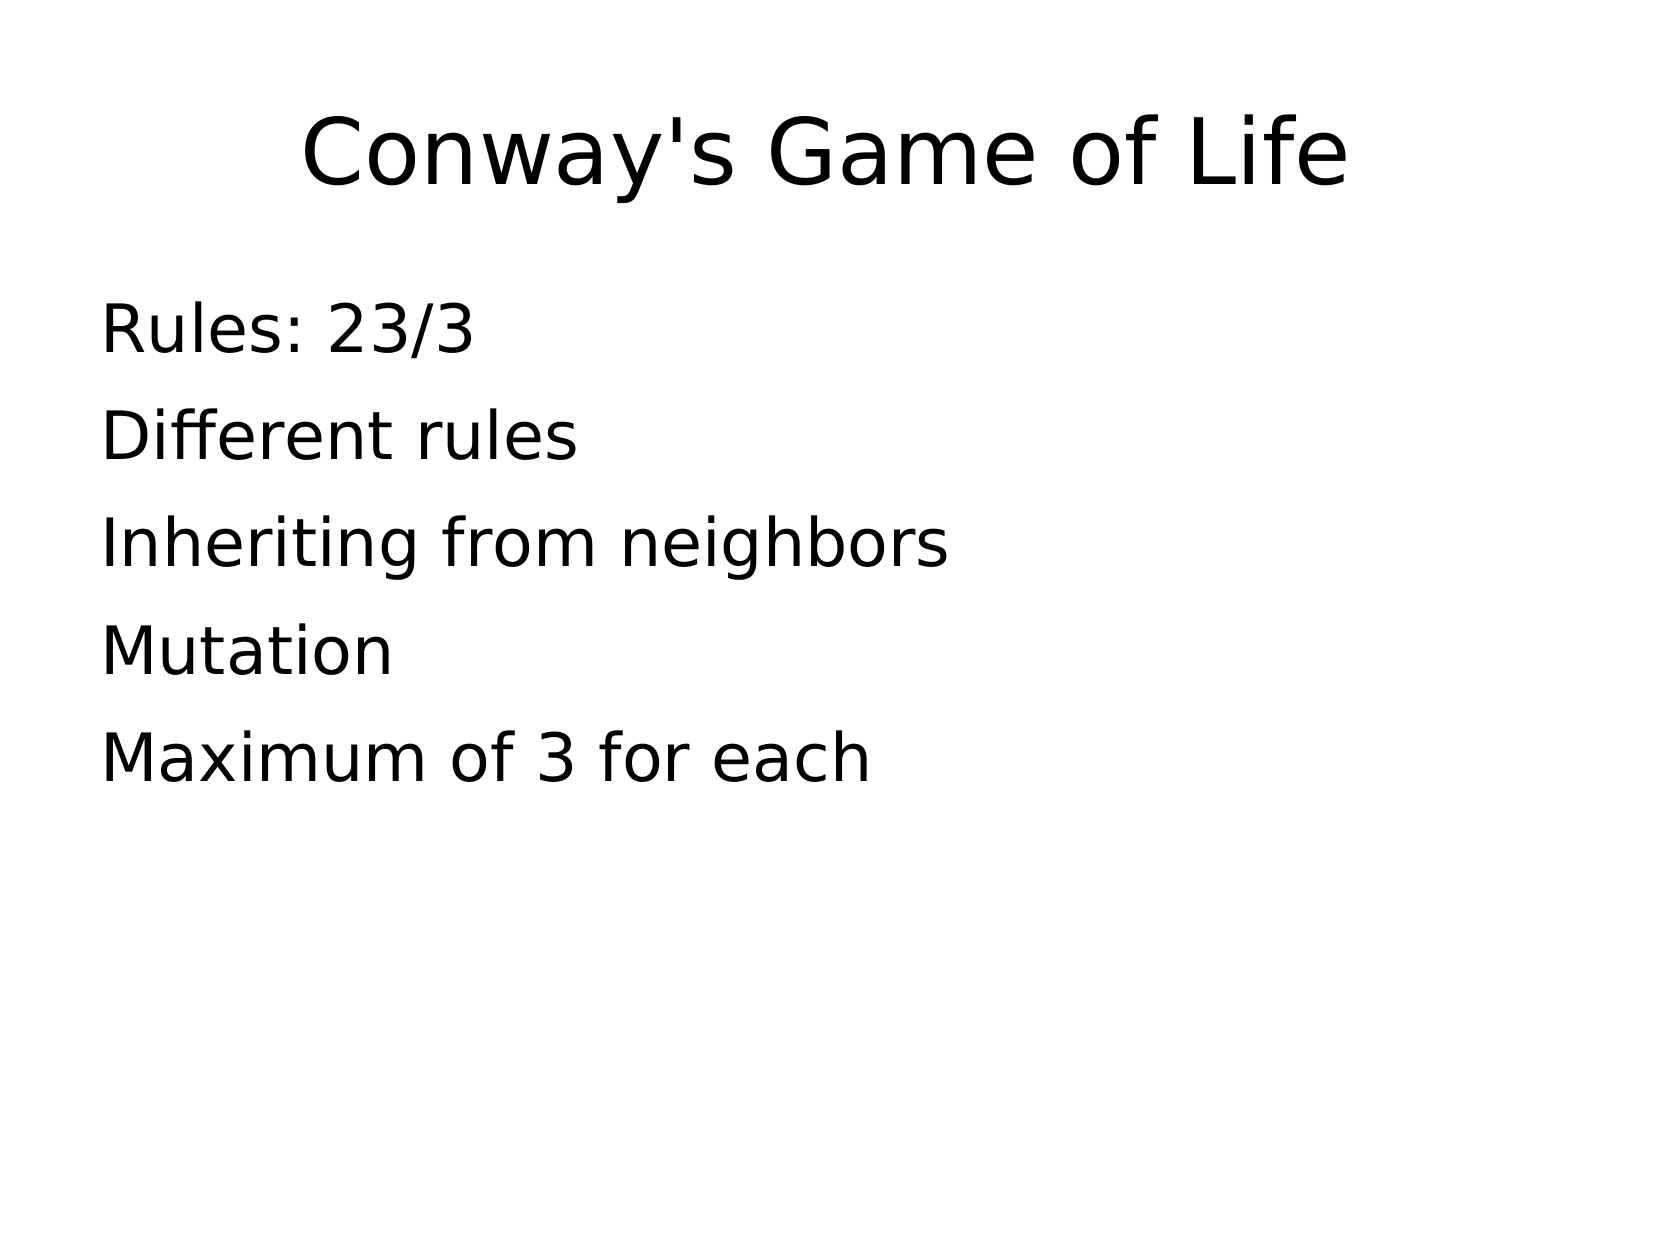

# Conway's Game of Life
Rules: 23/3
Different rules
Inheriting from neighbors
Mutation
Maximum of 3 for each